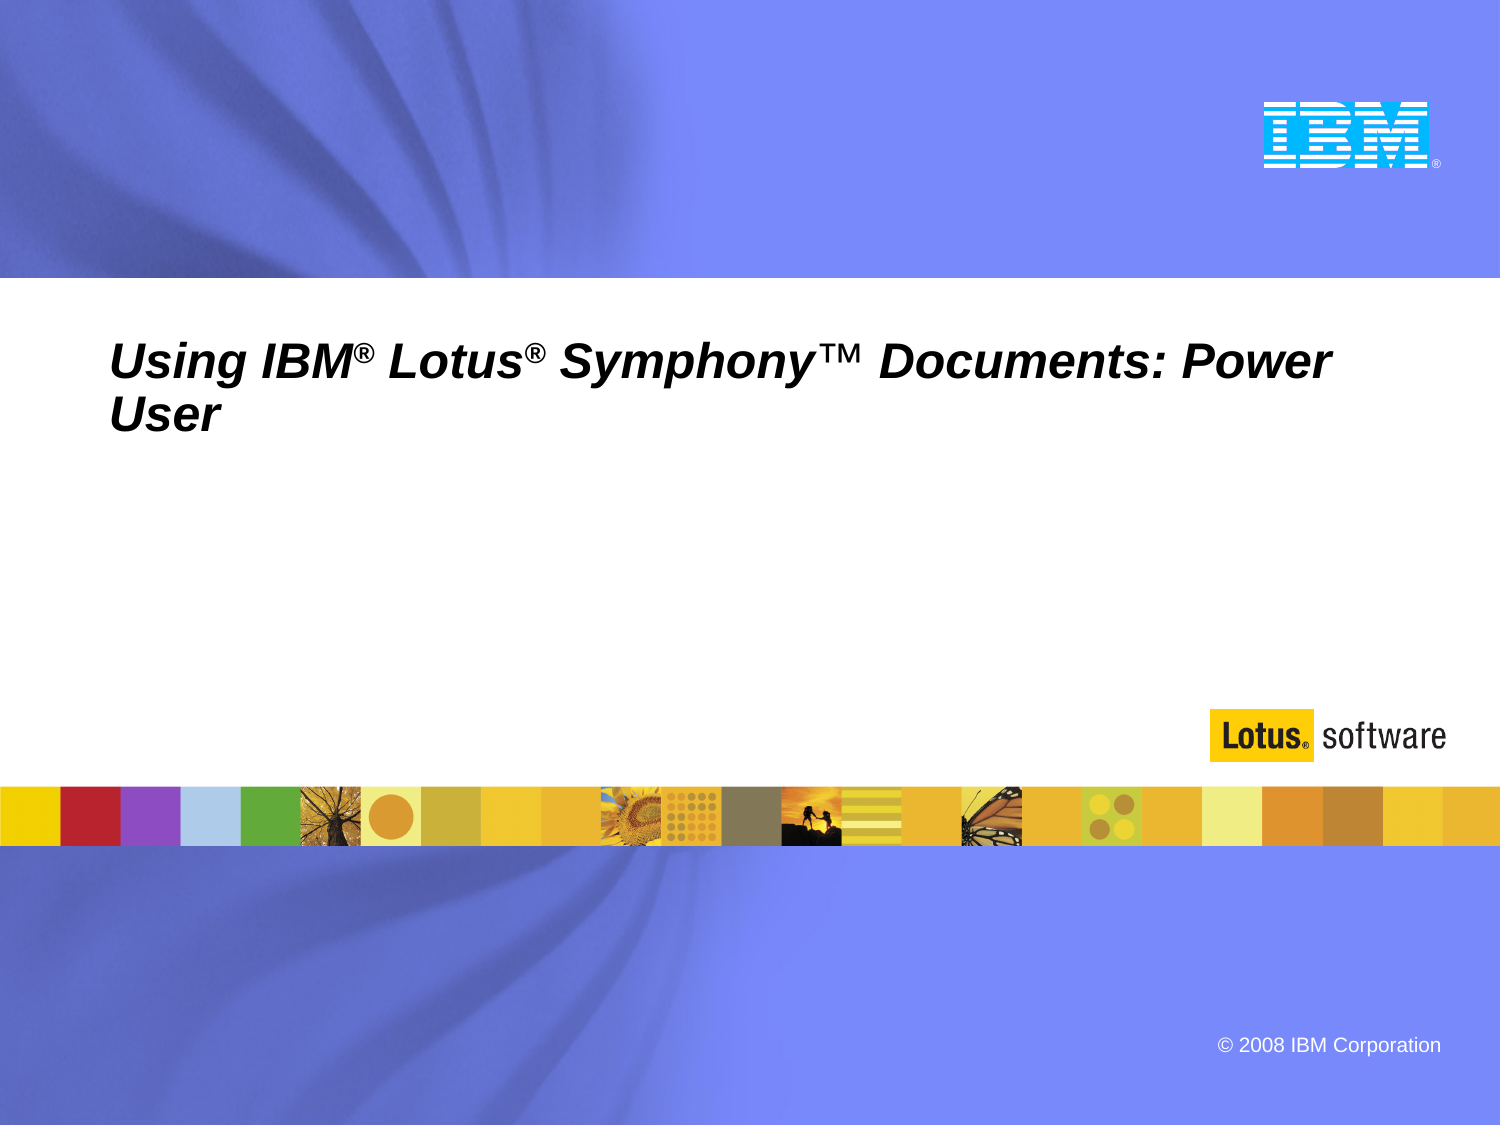

# Using IBM® Lotus® Symphony™ Documents: Power User